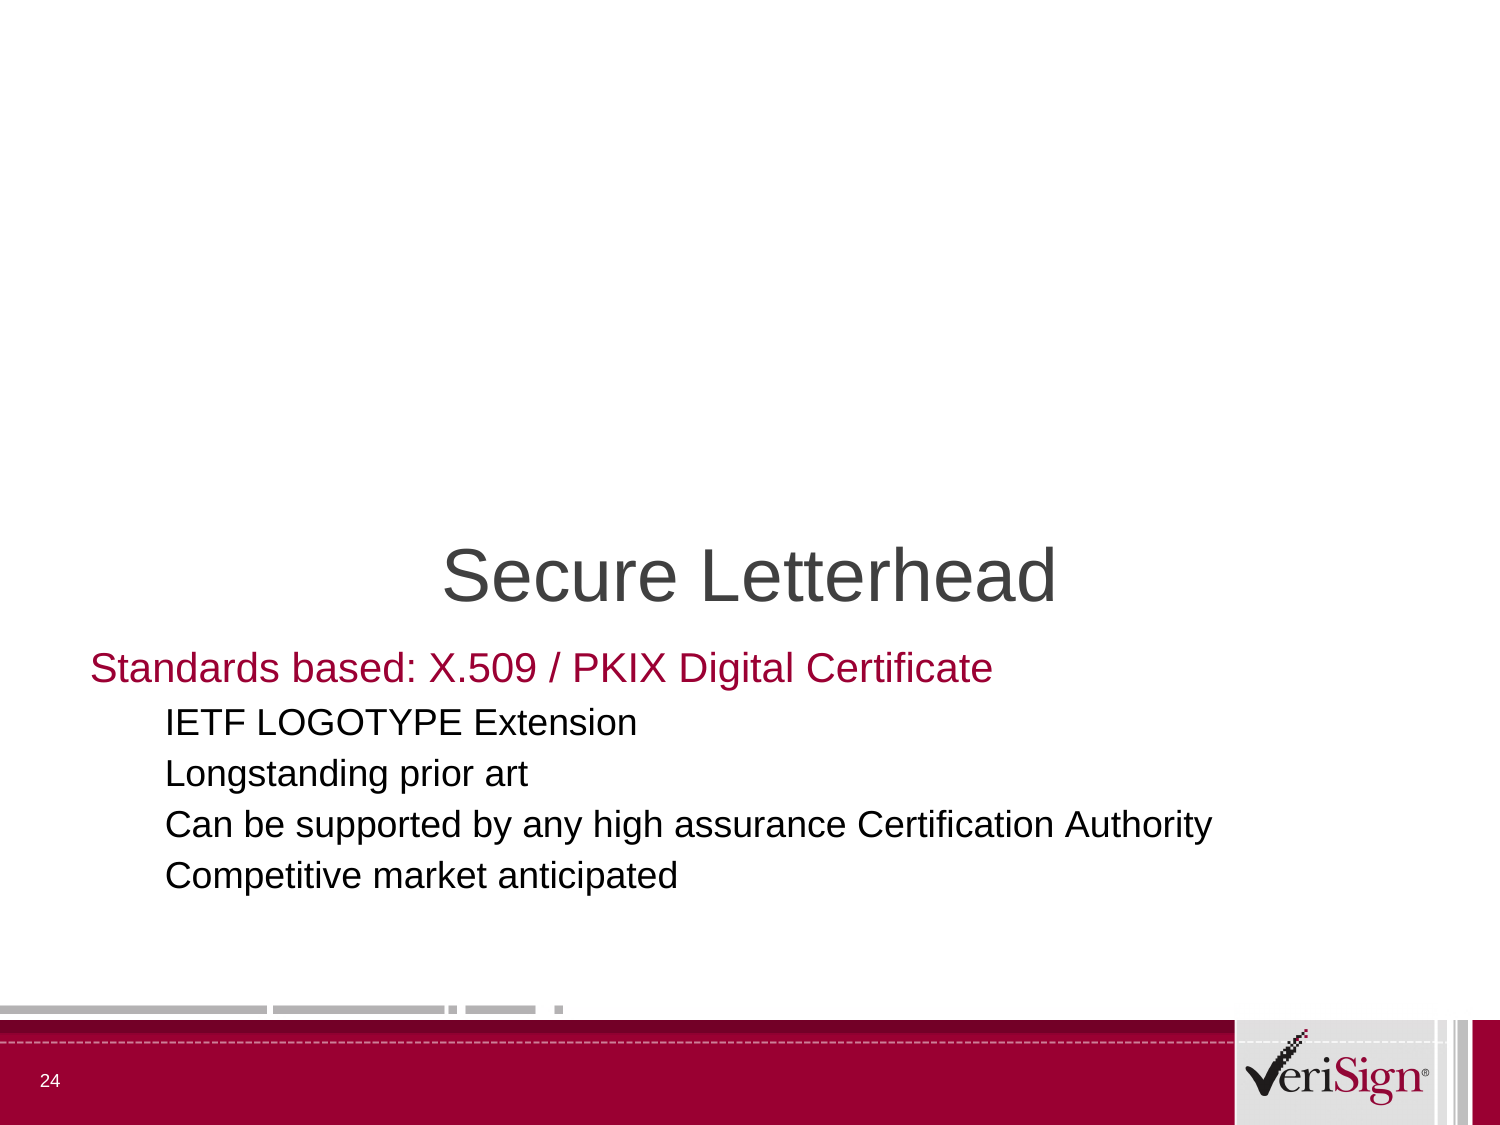

# Secure Letterhead
Standards based: X.509 / PKIX Digital Certificate
IETF LOGOTYPE Extension
Longstanding prior art
Can be supported by any high assurance Certification Authority
Competitive market anticipated
24